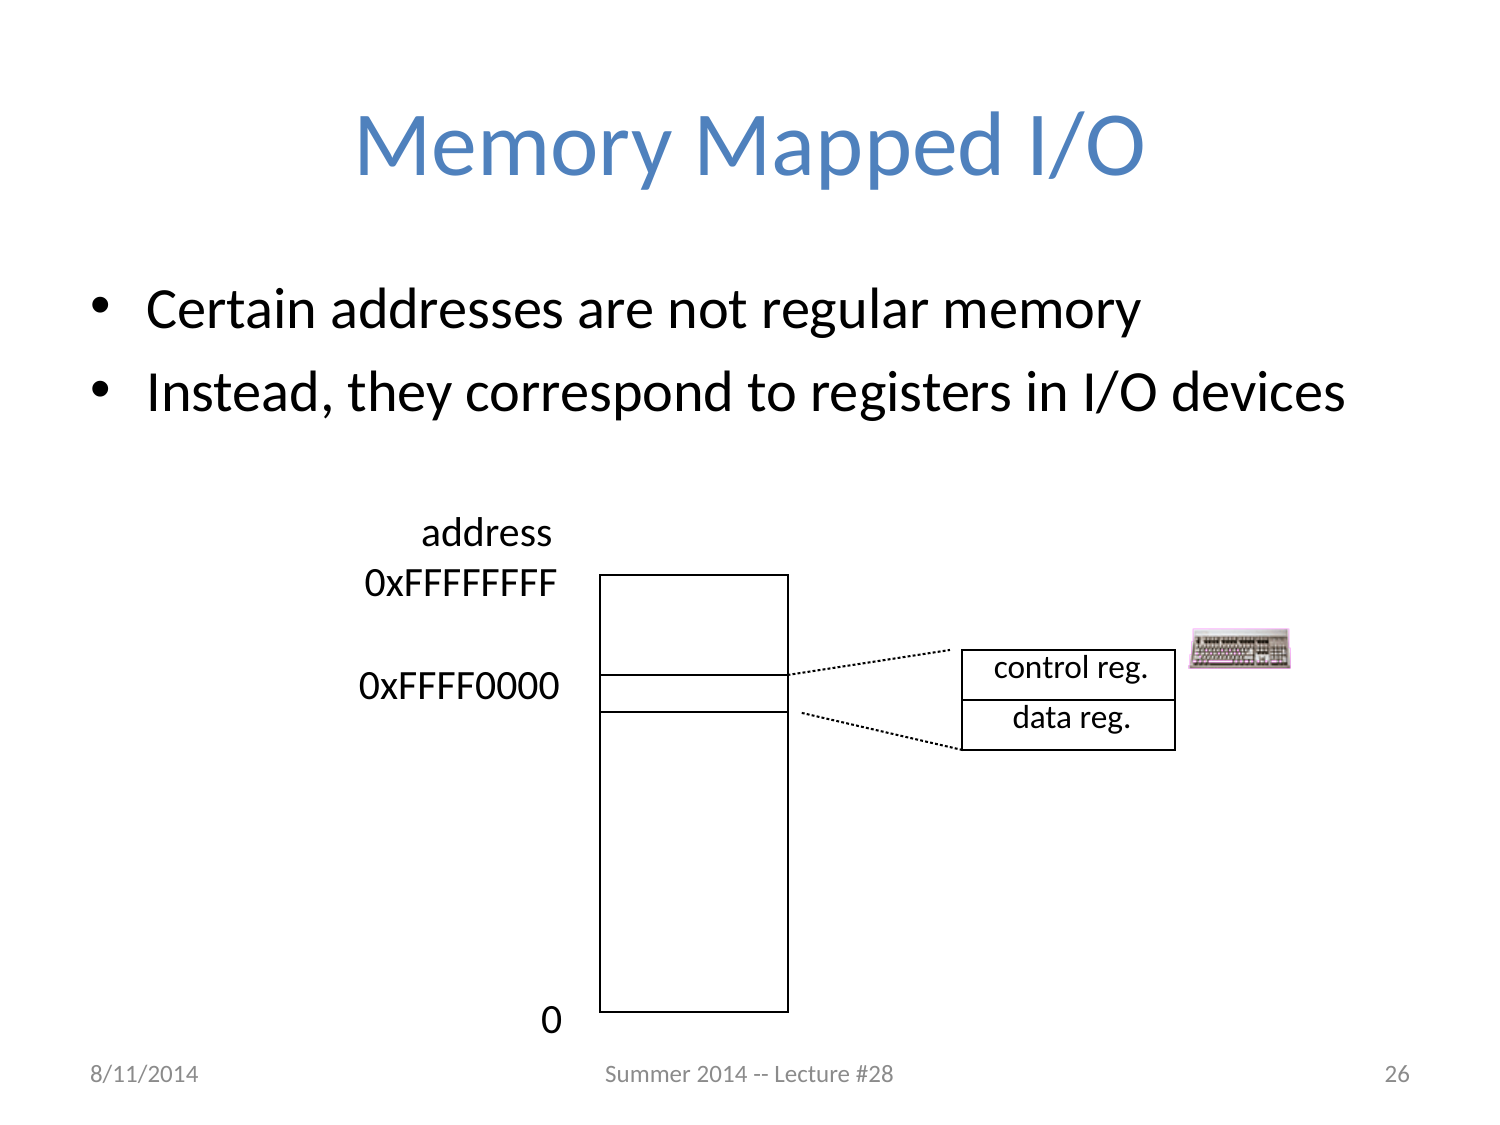

# Memory Mapped I/O
Certain addresses are not regular memory
Instead, they correspond to registers in I/O devices
address
0xFFFFFFFF
0xFFFF0000
0
control reg.
data reg.
8/11/2014
Summer 2014 -- Lecture #28